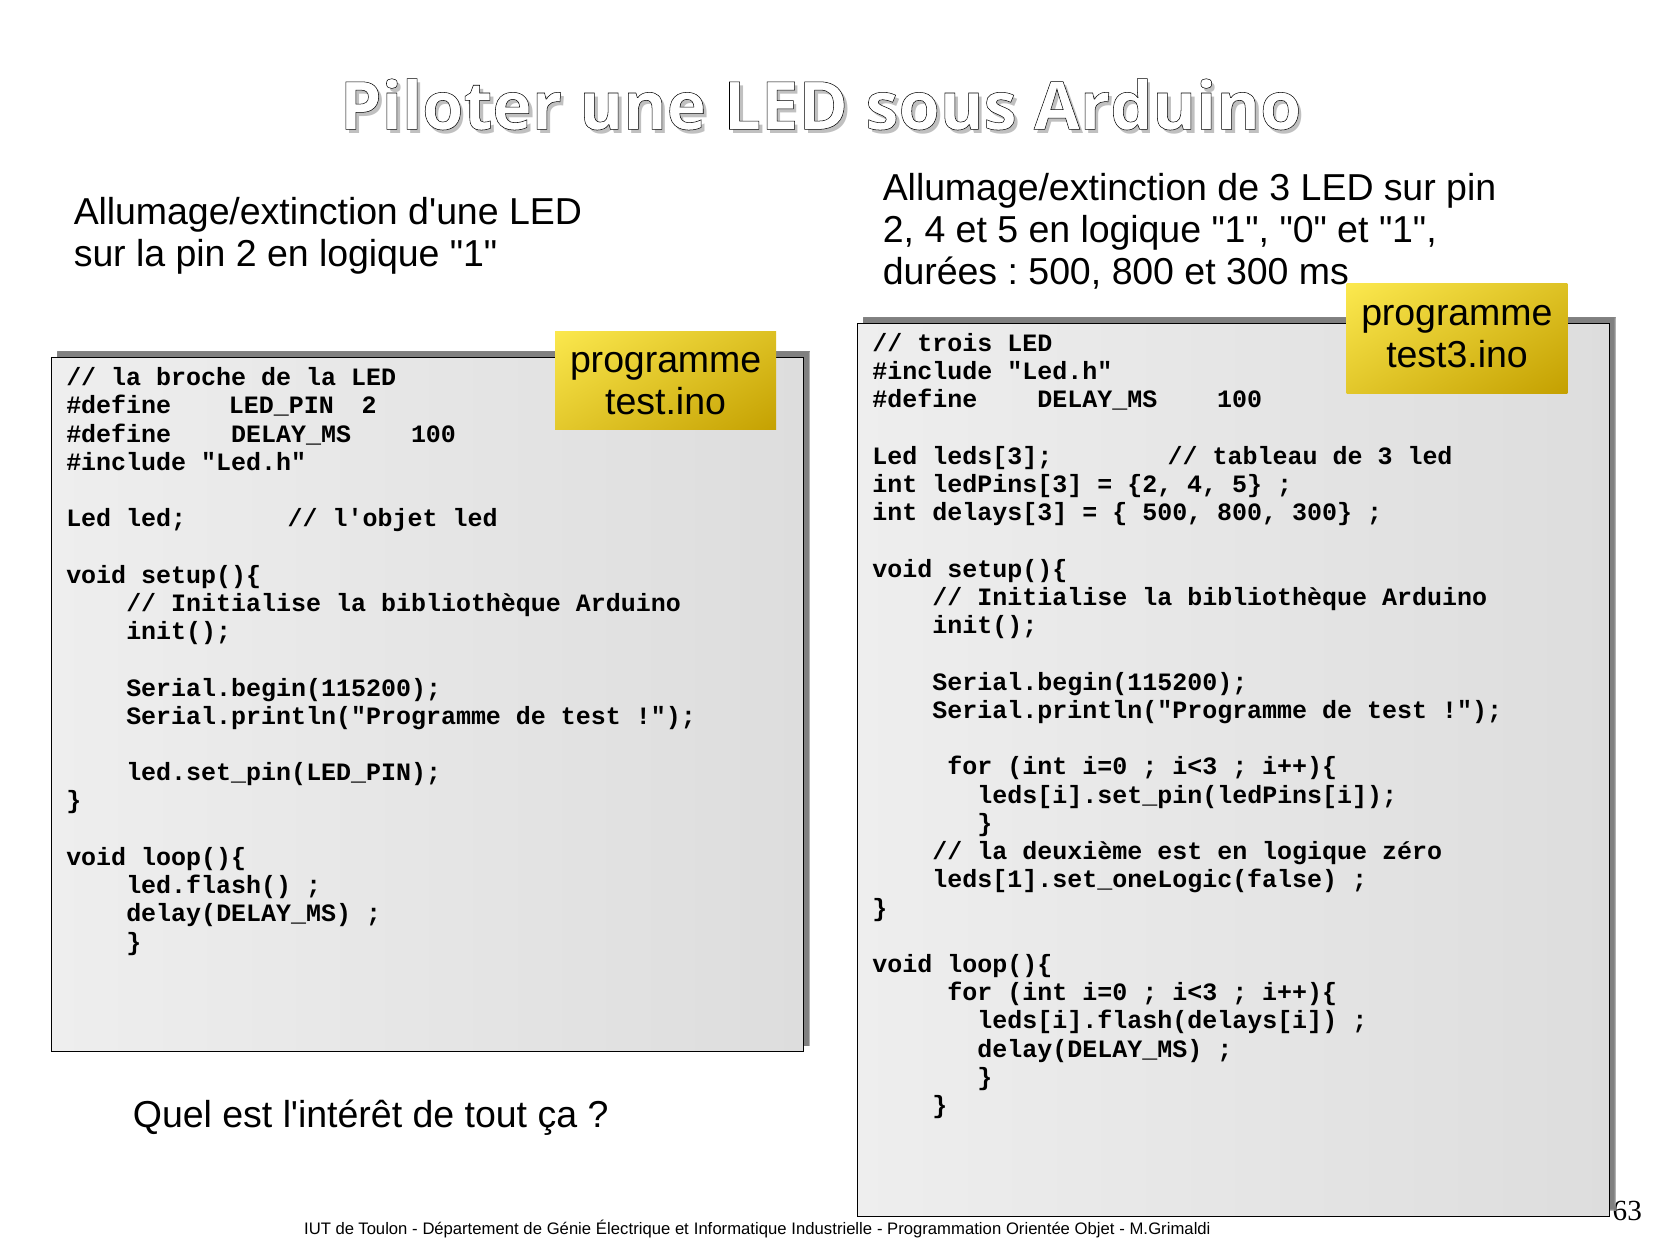

# Piloter une LED sous Arduino
Allumage/extinction de 3 LED sur pin 2, 4 et 5 en logique "1", "0" et "1", durées : 500, 800 et 300 ms
Allumage/extinction d'une LED sur la pin 2 en logique "1"
programme
test3.ino
// trois LED
#include "Led.h"
#define DELAY_MS 100
Led leds[3];		// tableau de 3 led
int ledPins[3] = {2, 4, 5} ;
int delays[3] = { 500, 800, 300} ;
void setup(){
 // Initialise la bibliothèque Arduino
 init();
 Serial.begin(115200);
 Serial.println("Programme de test !");
 for (int i=0 ; i<3 ; i++){
 leds[i].set_pin(ledPins[i]);
 }
 // la deuxième est en logique zéro
 leds[1].set_oneLogic(false) ;
}
void loop(){
 for (int i=0 ; i<3 ; i++){
 leds[i].flash(delays[i]) ;
 delay(DELAY_MS) ;
 }
 }
programme
test.ino
// la broche de la LED
#define 	 LED_PIN	2
#define DELAY_MS 100
#include "Led.h"
Led led;		// l'objet led
void setup(){
 // Initialise la bibliothèque Arduino
 init();
 Serial.begin(115200);
 Serial.println("Programme de test !");
 led.set_pin(LED_PIN);
}
void loop(){
 led.flash() ;
 delay(DELAY_MS) ;
 }
Quel est l'intérêt de tout ça ?